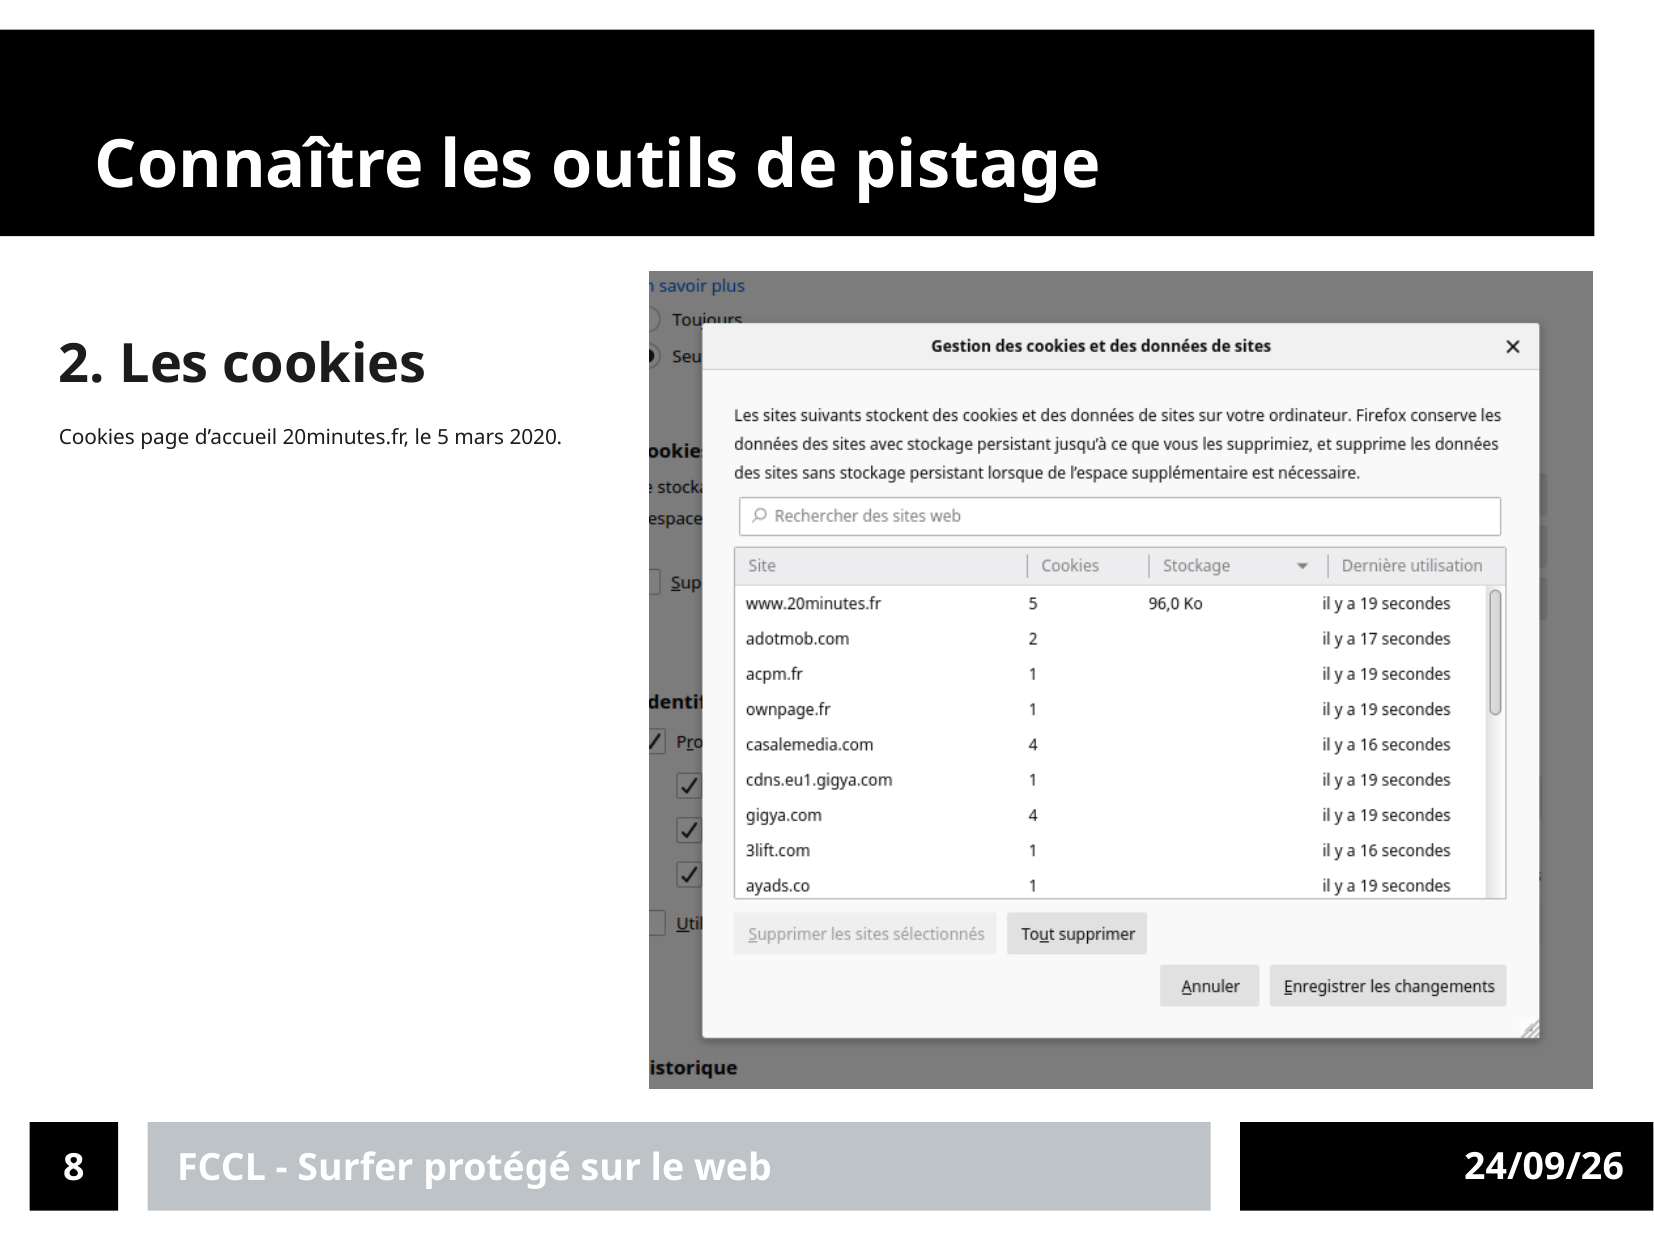

# Connaître les outils de pistage
2. Les cookies
Cookies page d’accueil 20minutes.fr, le 5 mars 2020.
8
FCCL - Surfer protégé sur le web